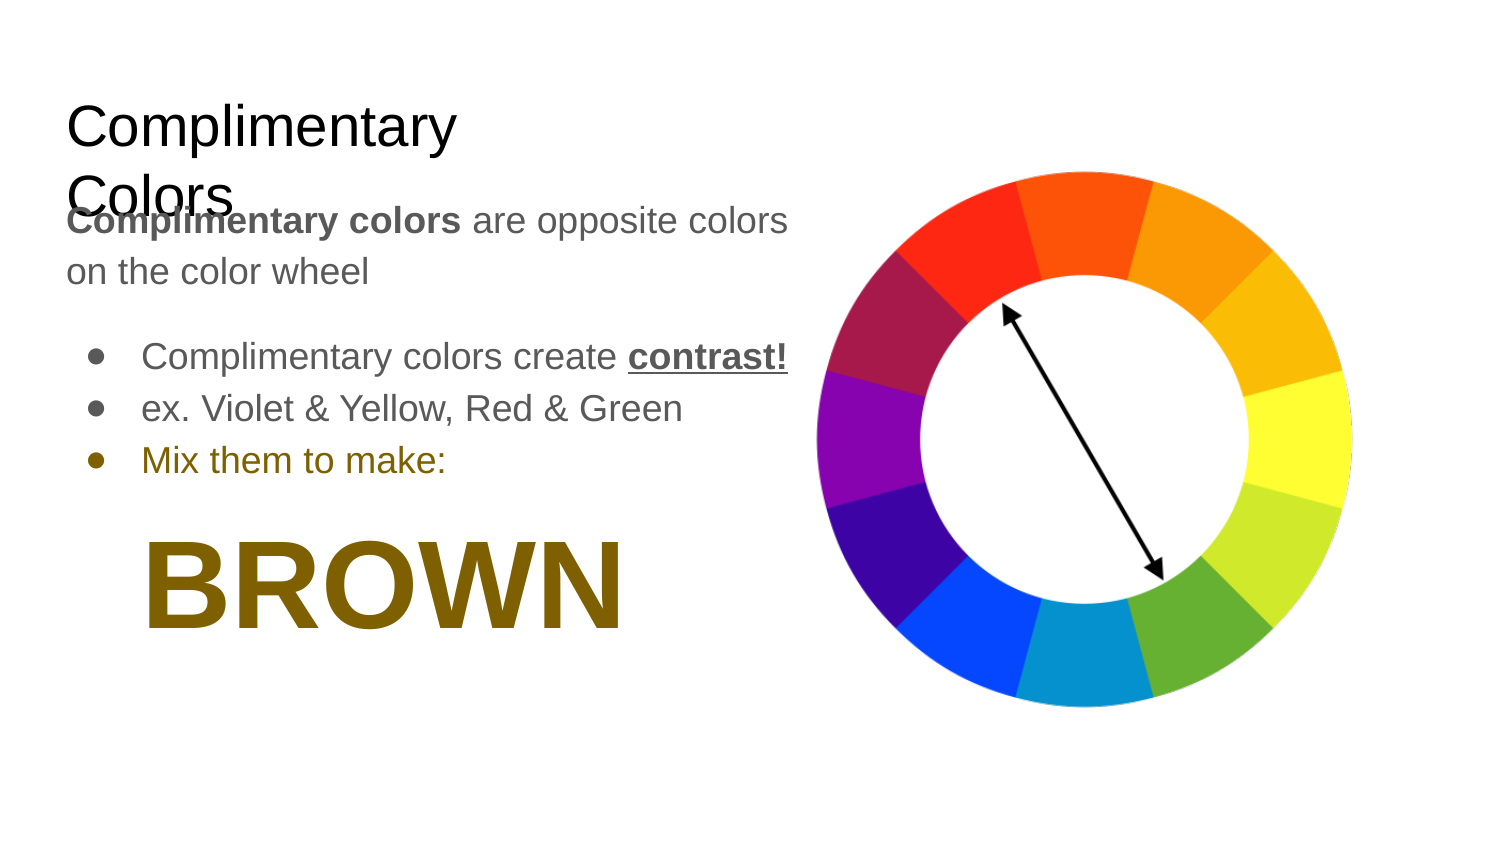

# Complimentary Colors
Complimentary colors are opposite colors on the color wheel
Complimentary colors create contrast!
ex. Violet & Yellow, Red & Green
Mix them to make: BROWN